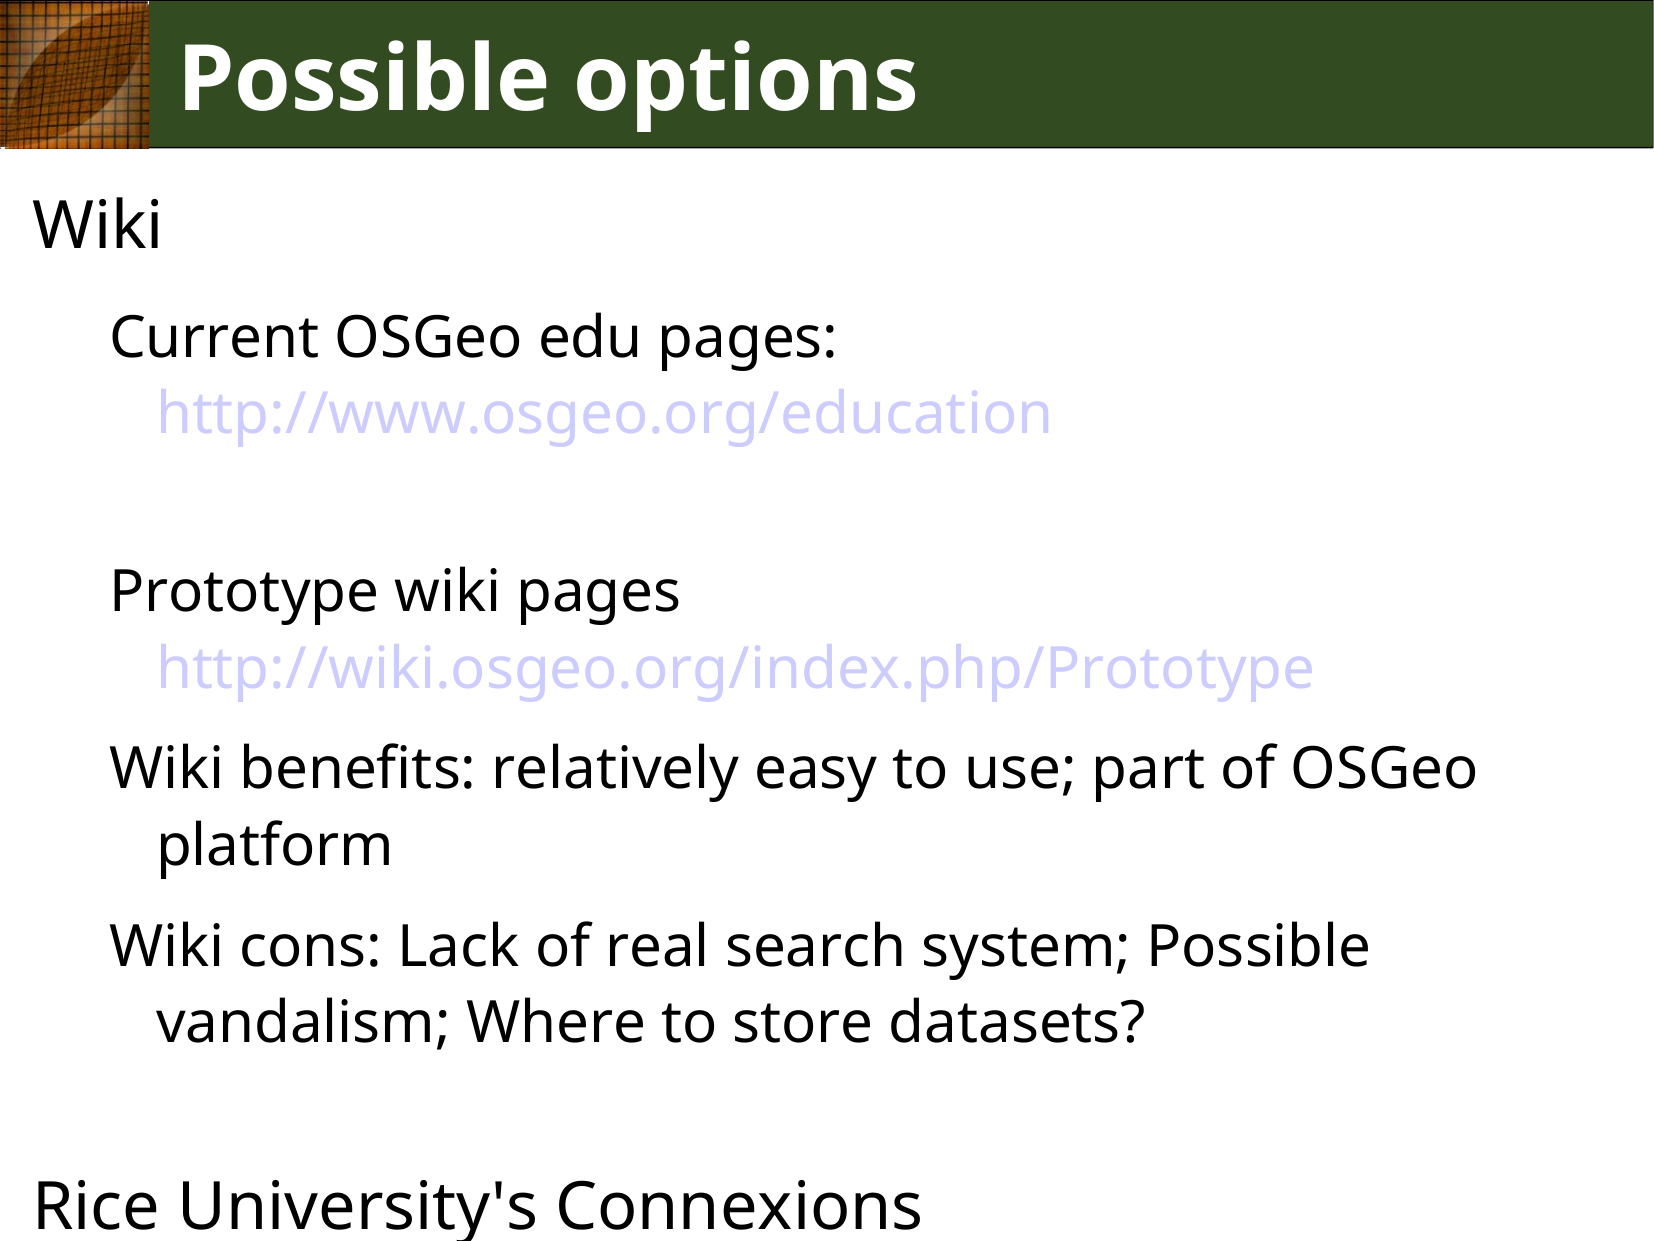

# Possible options
Wiki
Current OSGeo edu pages: http://www.osgeo.org/education
Prototype wiki pages
http://wiki.osgeo.org/index.php/Prototype
Wiki benefits: relatively easy to use; part of OSGeo platform
Wiki cons: Lack of real search system; Possible vandalism; Where to store datasets?
Rice University's Connexions
http://cnx.org/